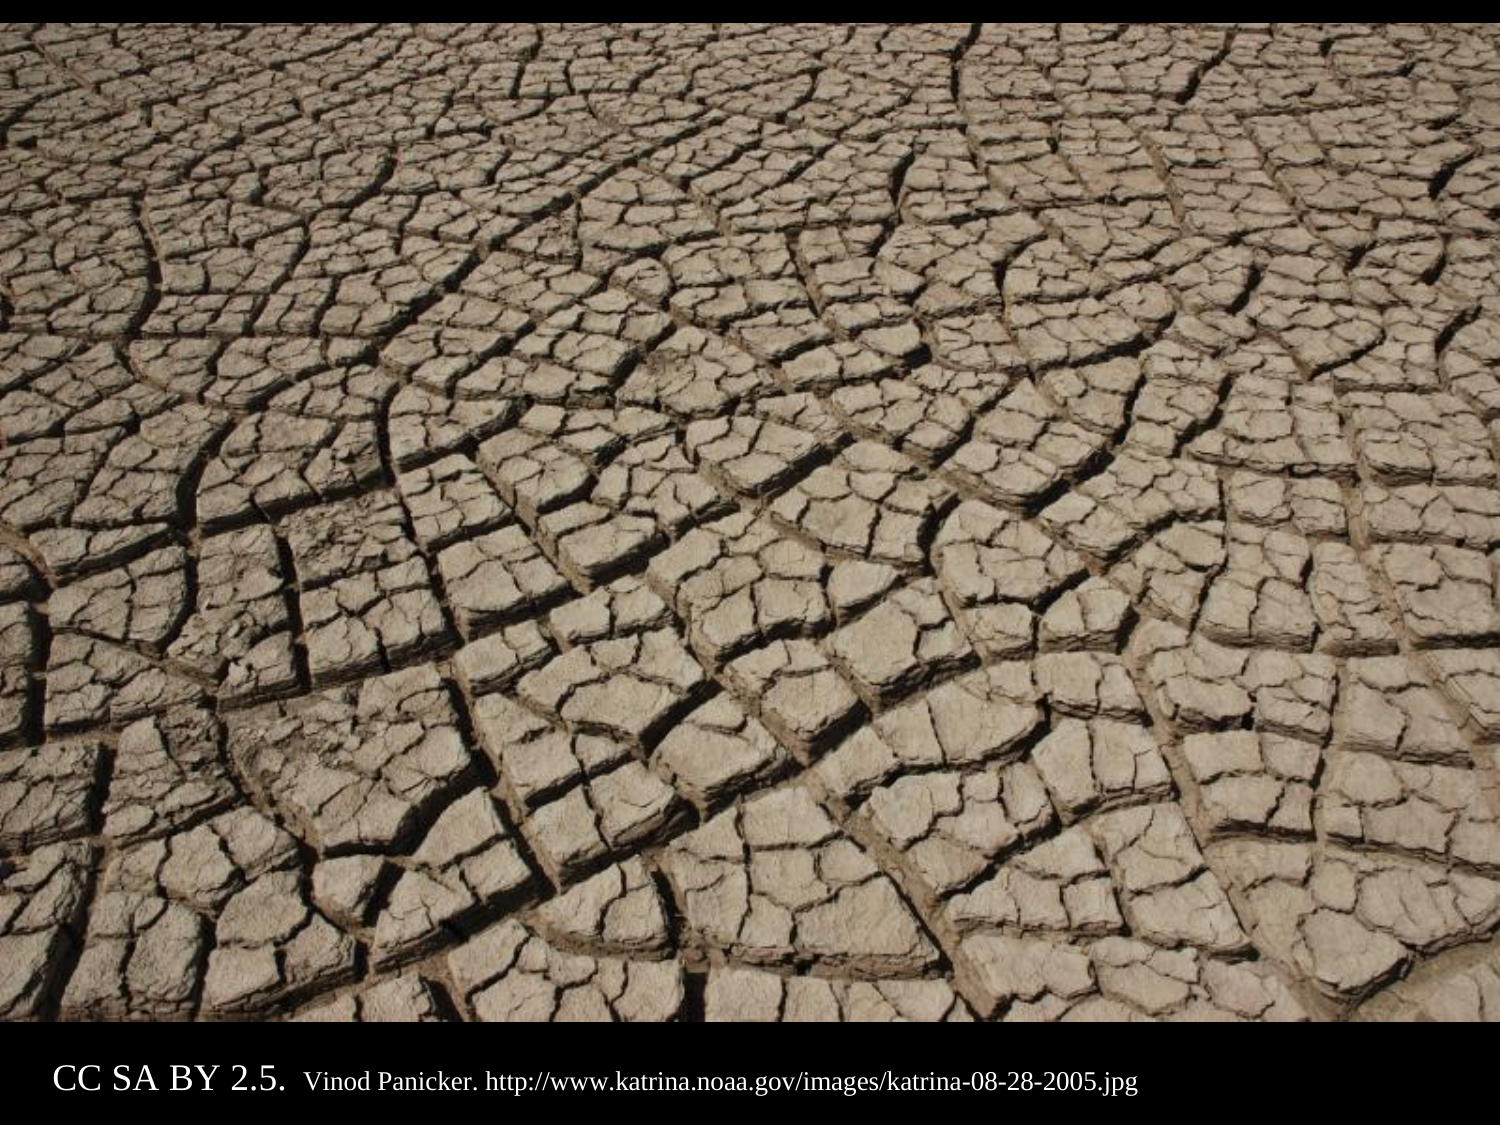

#
CC SA BY 2.5. Vinod Panicker. http://www.katrina.noaa.gov/images/katrina-08-28-2005.jpg